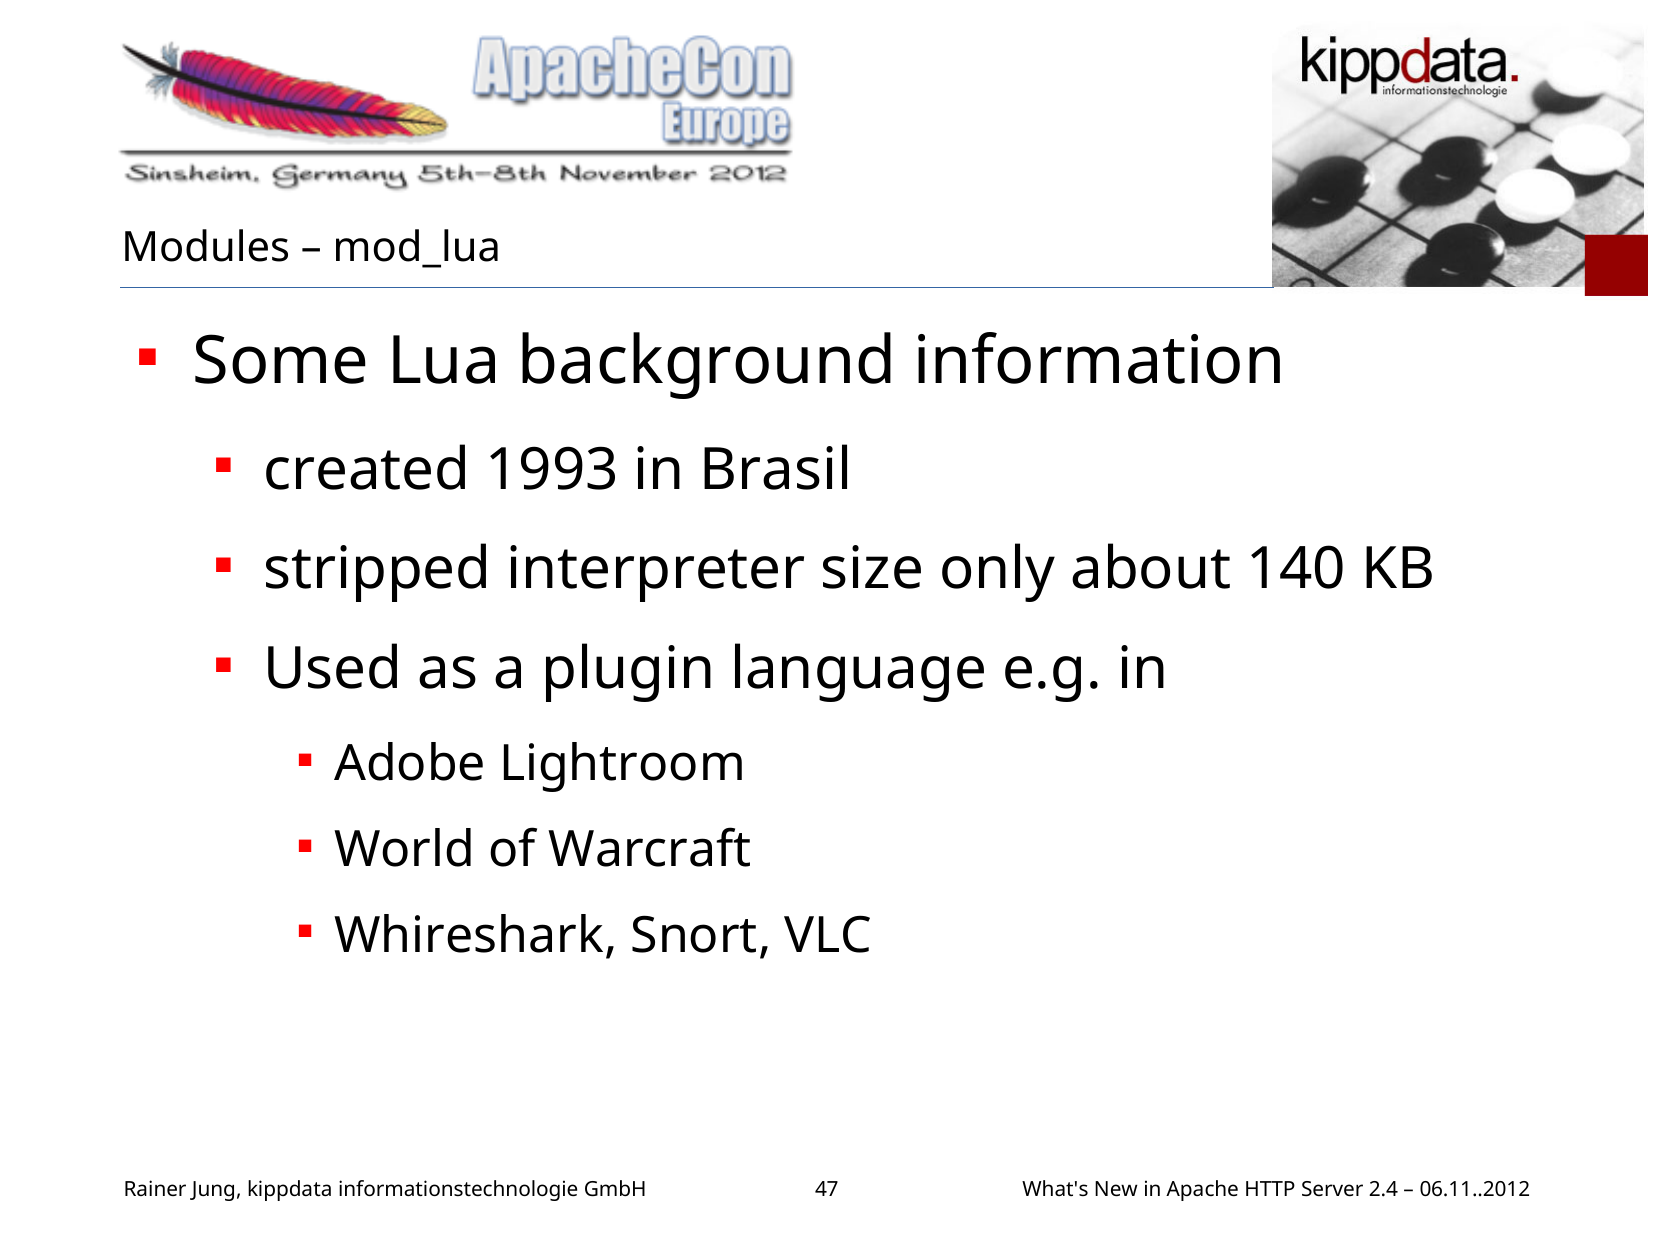

# Modules – mod_lua
Some Lua background information
created 1993 in Brasil
stripped interpreter size only about 140 KB
Used as a plugin language e.g. in
Adobe Lightroom
World of Warcraft
Whireshark, Snort, VLC